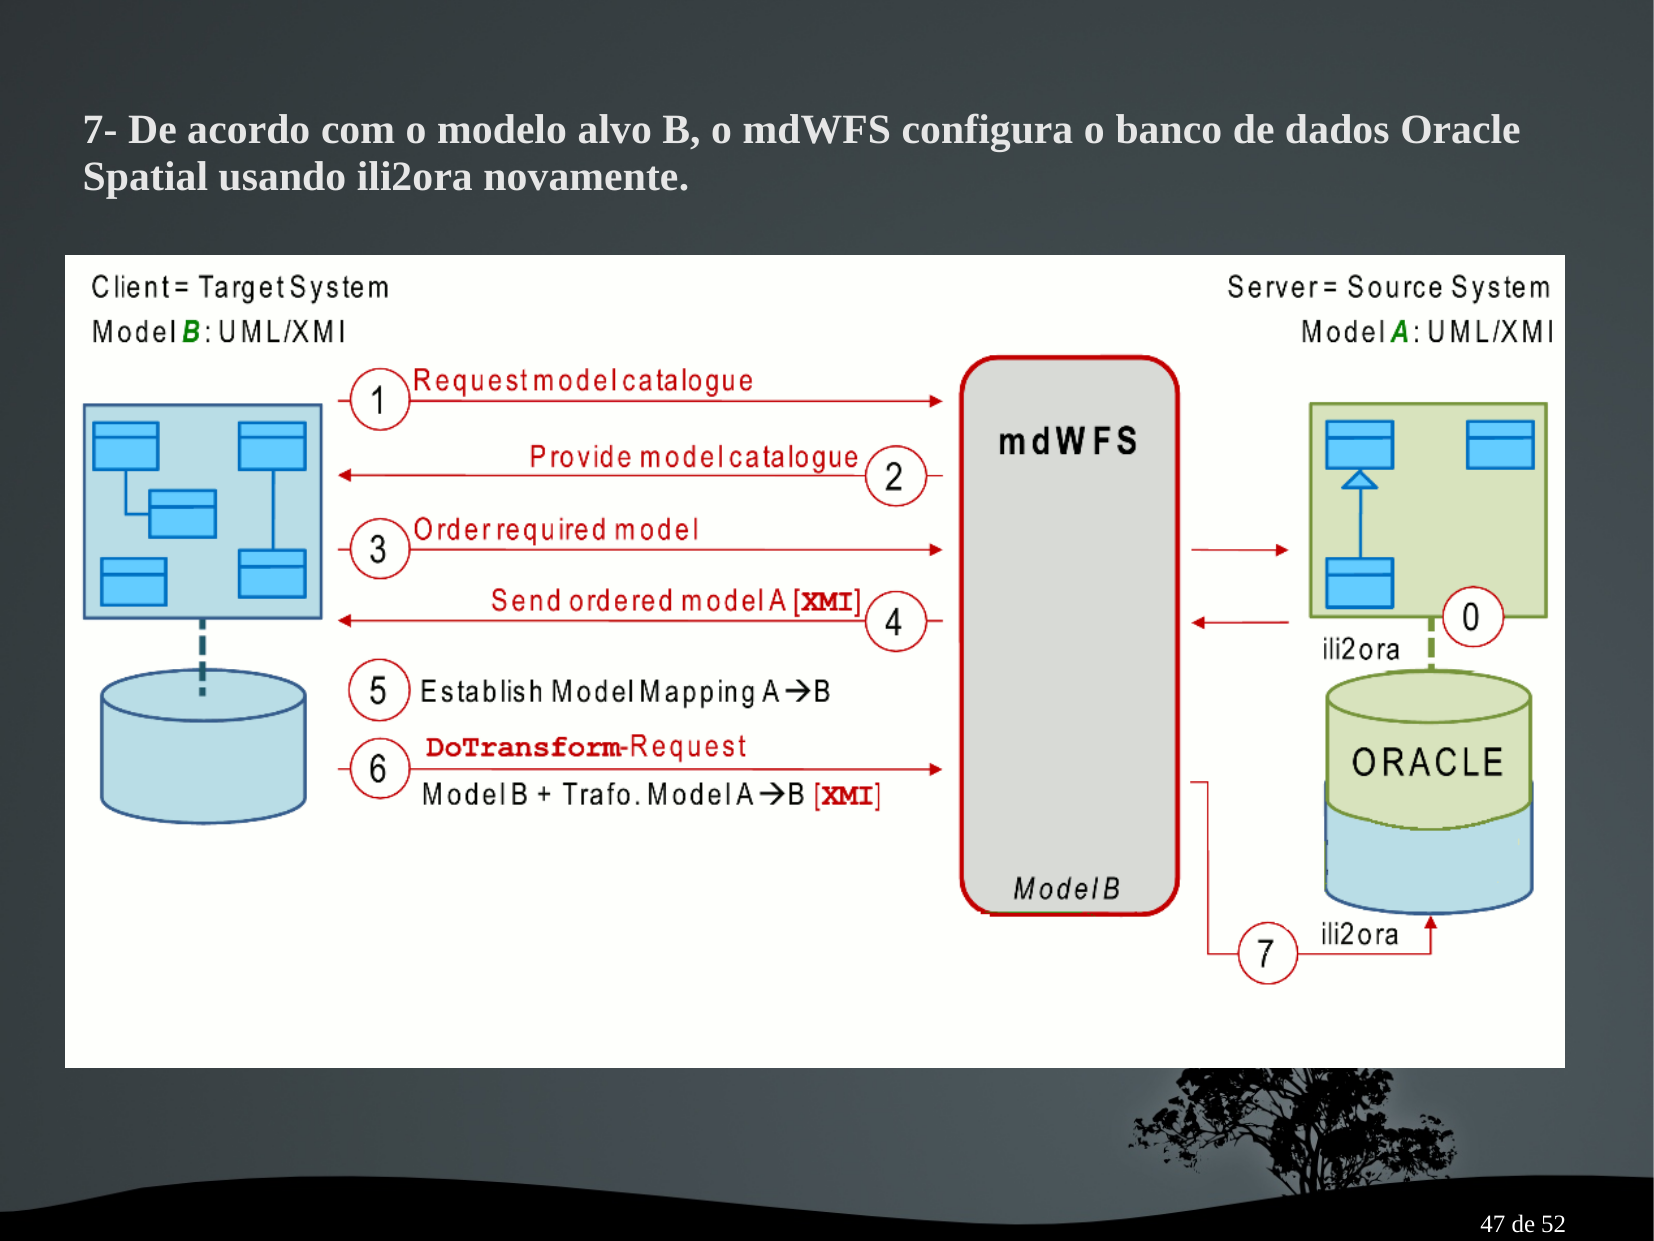

# 7- De acordo com o modelo alvo B, o mdWFS configura o banco de dados Oracle Spatial usando ili2ora novamente.
47